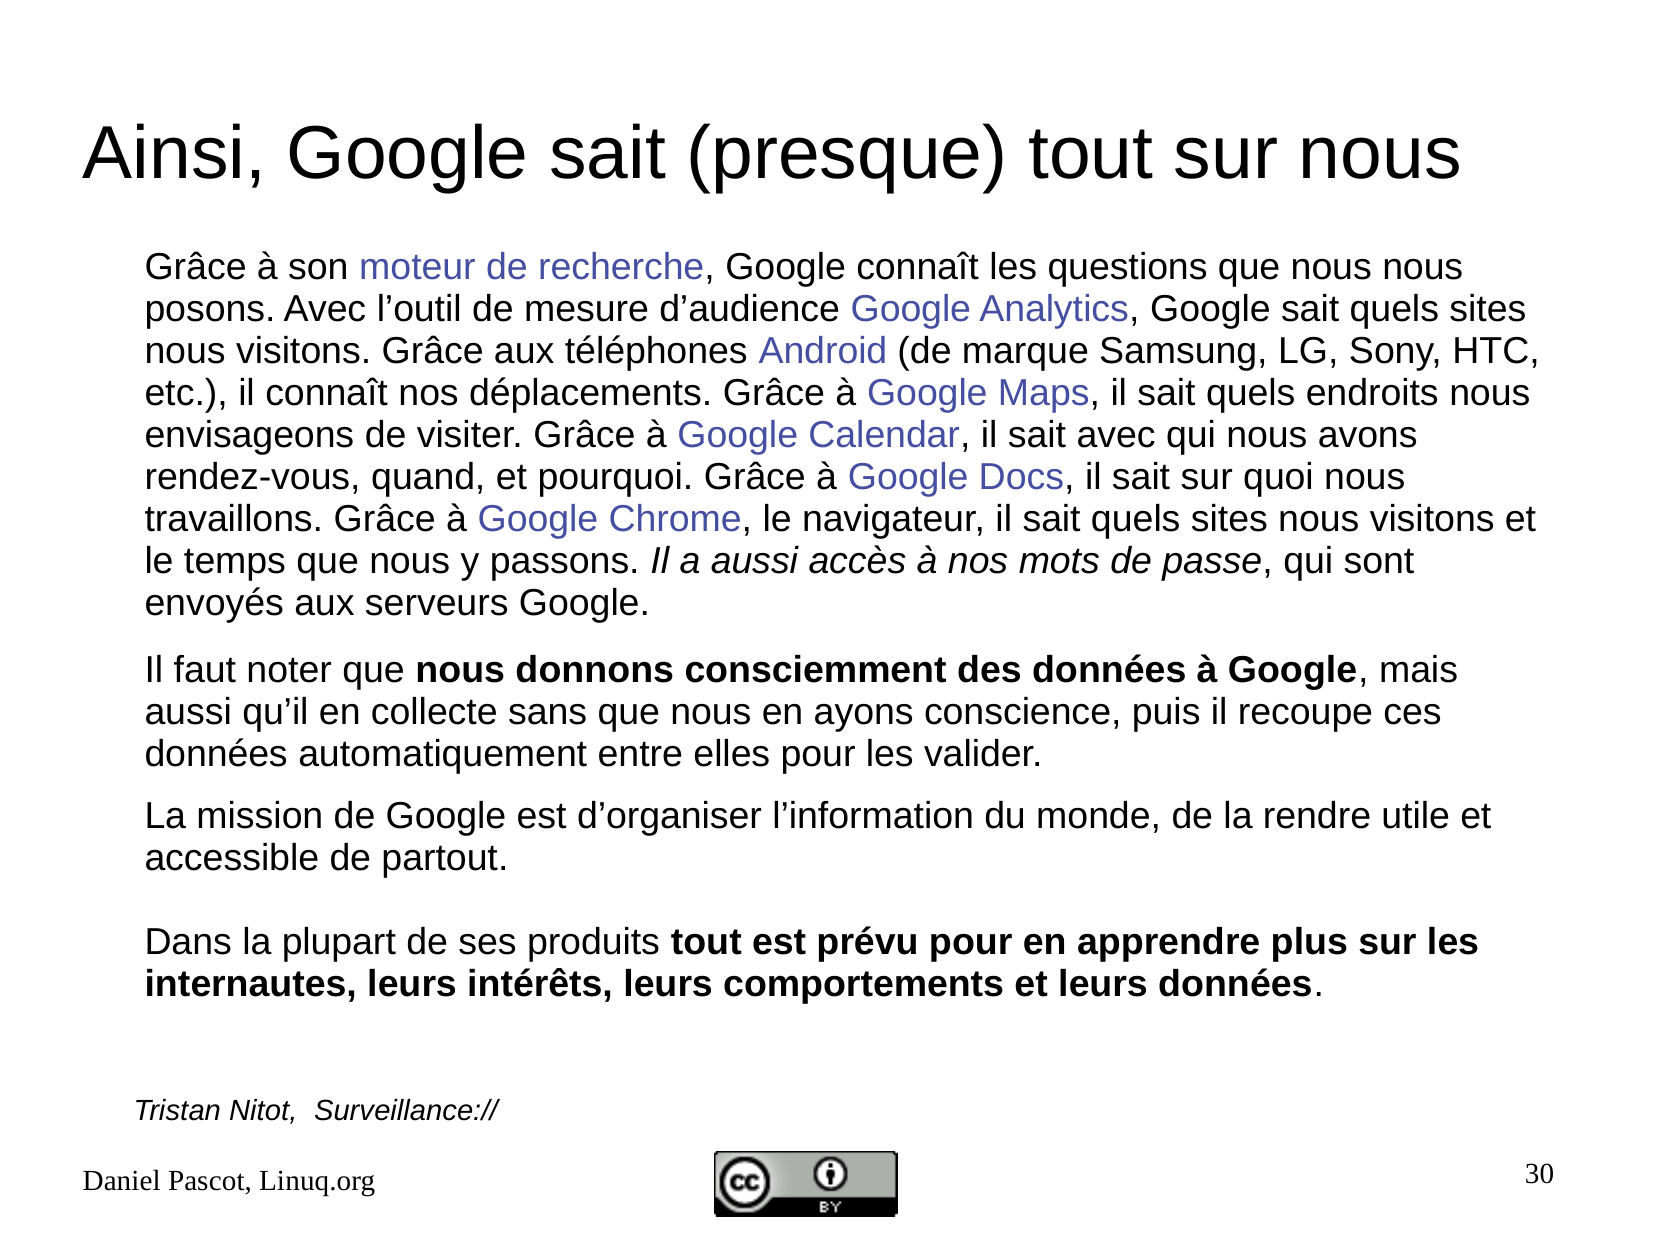

# Ainsi, Google sait (presque) tout sur nous
Grâce à son moteur de recherche, Google connaît les questions que nous nous posons. Avec l’outil de mesure d’audience Google Analytics, Google sait quels sites nous visitons. Grâce aux téléphones Android (de marque Samsung, LG, Sony, HTC, etc.), il connaît nos déplacements. Grâce à Google Maps, il sait quels endroits nous envisageons de visiter. Grâce à Google Calendar, il sait avec qui nous avons rendez-vous, quand, et pourquoi. Grâce à Google Docs, il sait sur quoi nous travaillons. Grâce à Google Chrome, le navigateur, il sait quels sites nous visitons et le temps que nous y passons. Il a aussi accès à nos mots de passe, qui sont envoyés aux serveurs Google.
Il faut noter que nous donnons consciemment des données à Google, mais aussi qu’il en collecte sans que nous en ayons conscience, puis il recoupe ces données automatiquement entre elles pour les valider.
La mission de Google est d’organiser l’information du monde, de la rendre utile et accessible de partout.
Dans la plupart de ses produits tout est prévu pour en apprendre plus sur les internautes, leurs intérêts, leurs comportements et leurs données.
Tristan Nitot, Surveillance://
30
15-08- 2018